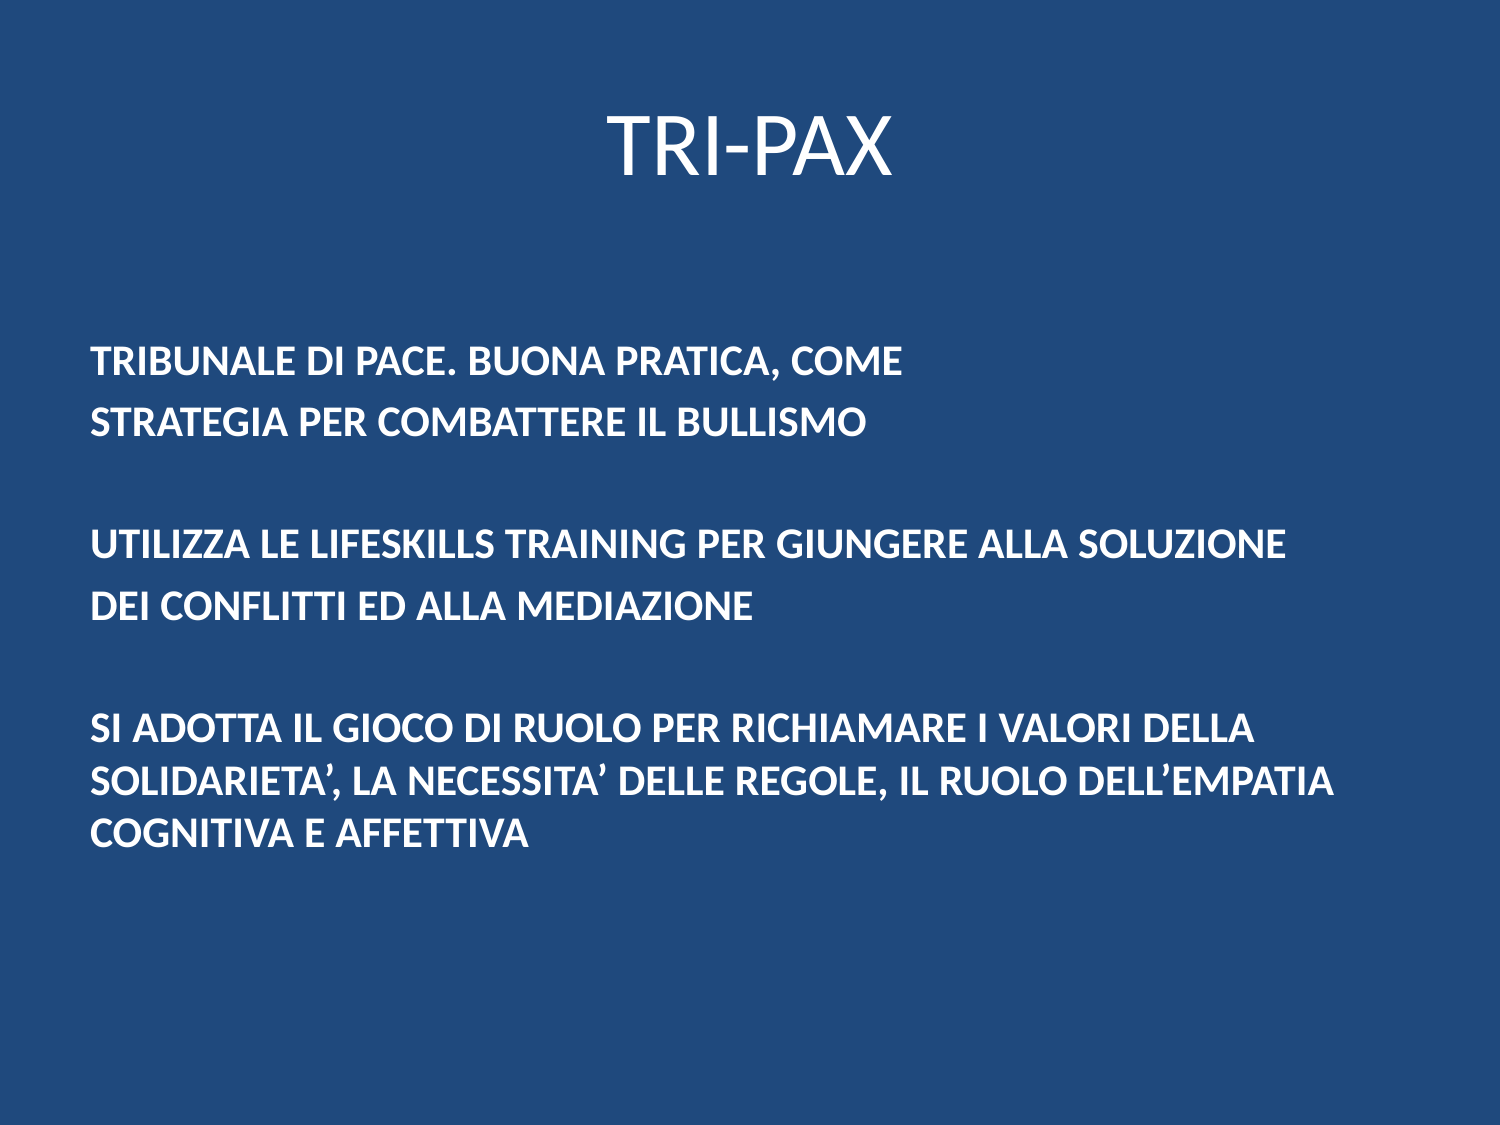

# TRI-PAX
TRIBUNALE DI PACE. BUONA PRATICA, COME
STRATEGIA PER COMBATTERE IL BULLISMO
UTILIZZA LE LIFESKILLS TRAINING PER GIUNGERE ALLA SOLUZIONE
DEI CONFLITTI ED ALLA MEDIAZIONE
SI ADOTTA IL GIOCO DI RUOLO PER RICHIAMARE I VALORI DELLA SOLIDARIETA’, LA NECESSITA’ DELLE REGOLE, IL RUOLO DELL’EMPATIA COGNITIVA E AFFETTIVA